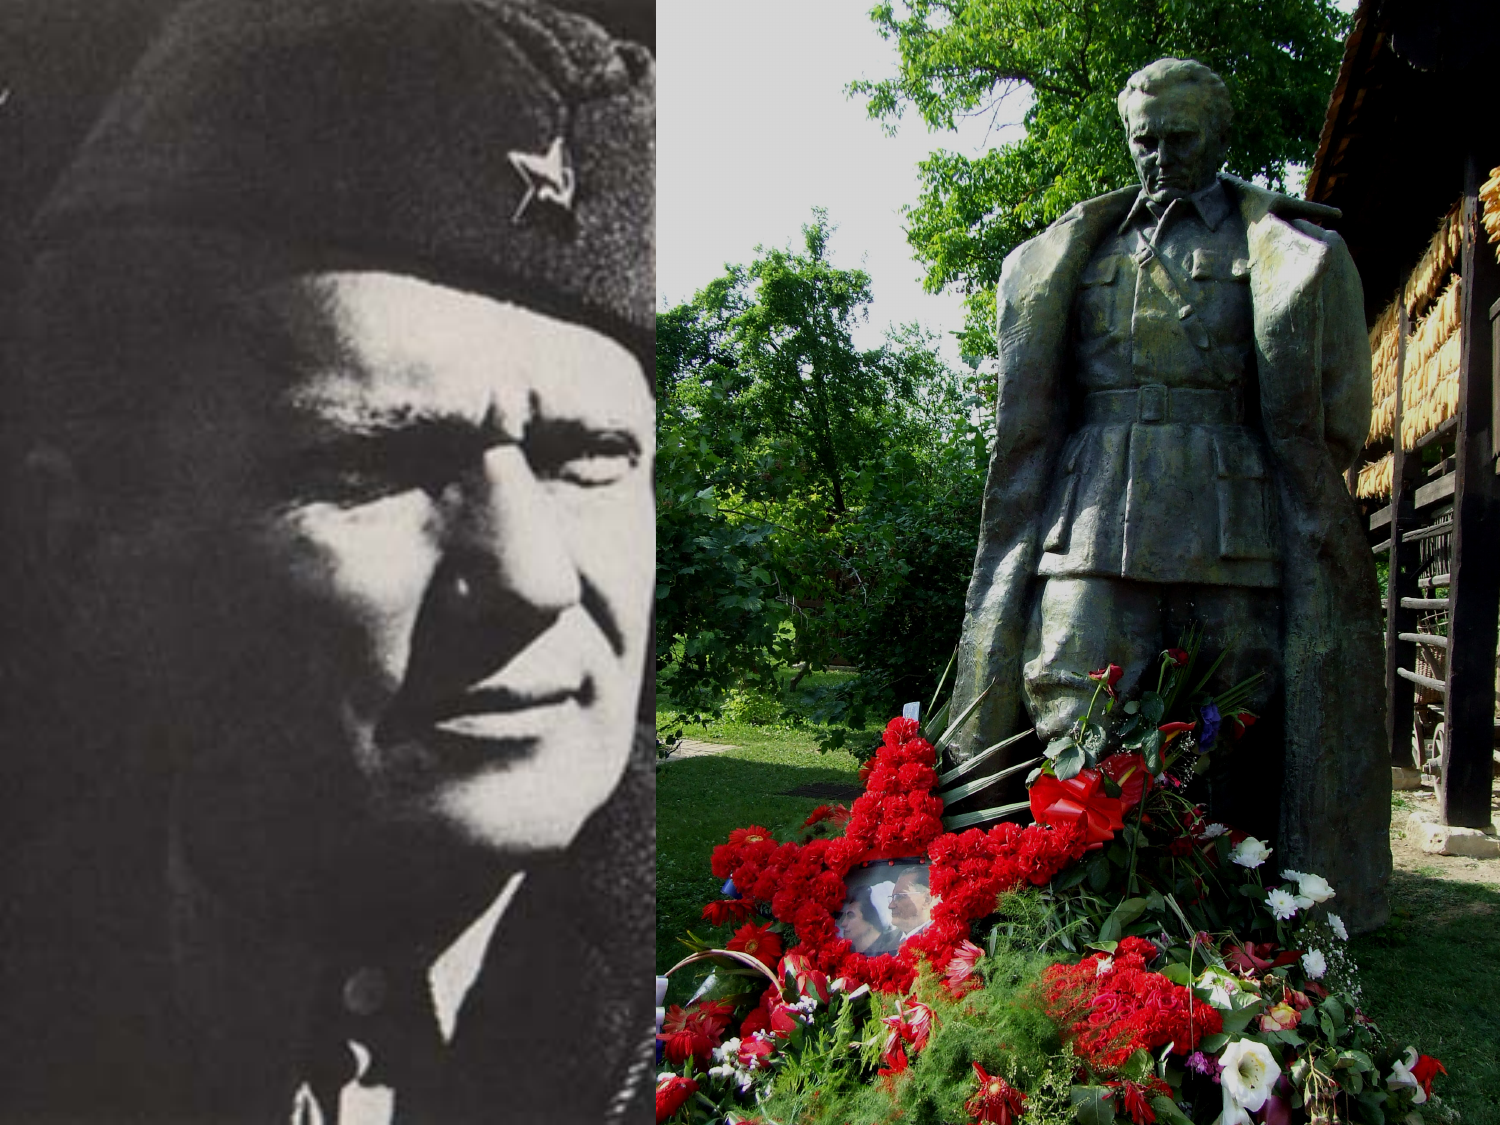

# Leta 1920 se je vrnil v Jugoslavijo ter aktivno politično udejstvoval. Zato je bil tudi zaprt ter po izpustitvi kmalu emigriral v (Turčijo) tujino ter od tam sodeloval pri partijski dejavnosti v domovini. Vzdevek Tito je začel uporabljati 4. julija 1941, takrat pa je izdal tudi razglas, s katerim je pozval narode na območju Jugoslavije na oborožen boj proti nacistom, kateri je tudi popolnoma uspel v izvedbi leta 1945. Leta 1948 se je sprl s Stalinom, kar je privedlo do razkola med Sovjetsko zvezo in Jugoslavijo, med tem časom pa je prišlo do Informbiroja oz. vohunske grožnje. Umrl je 4. Maja 1980 v UKC Ljubljana.